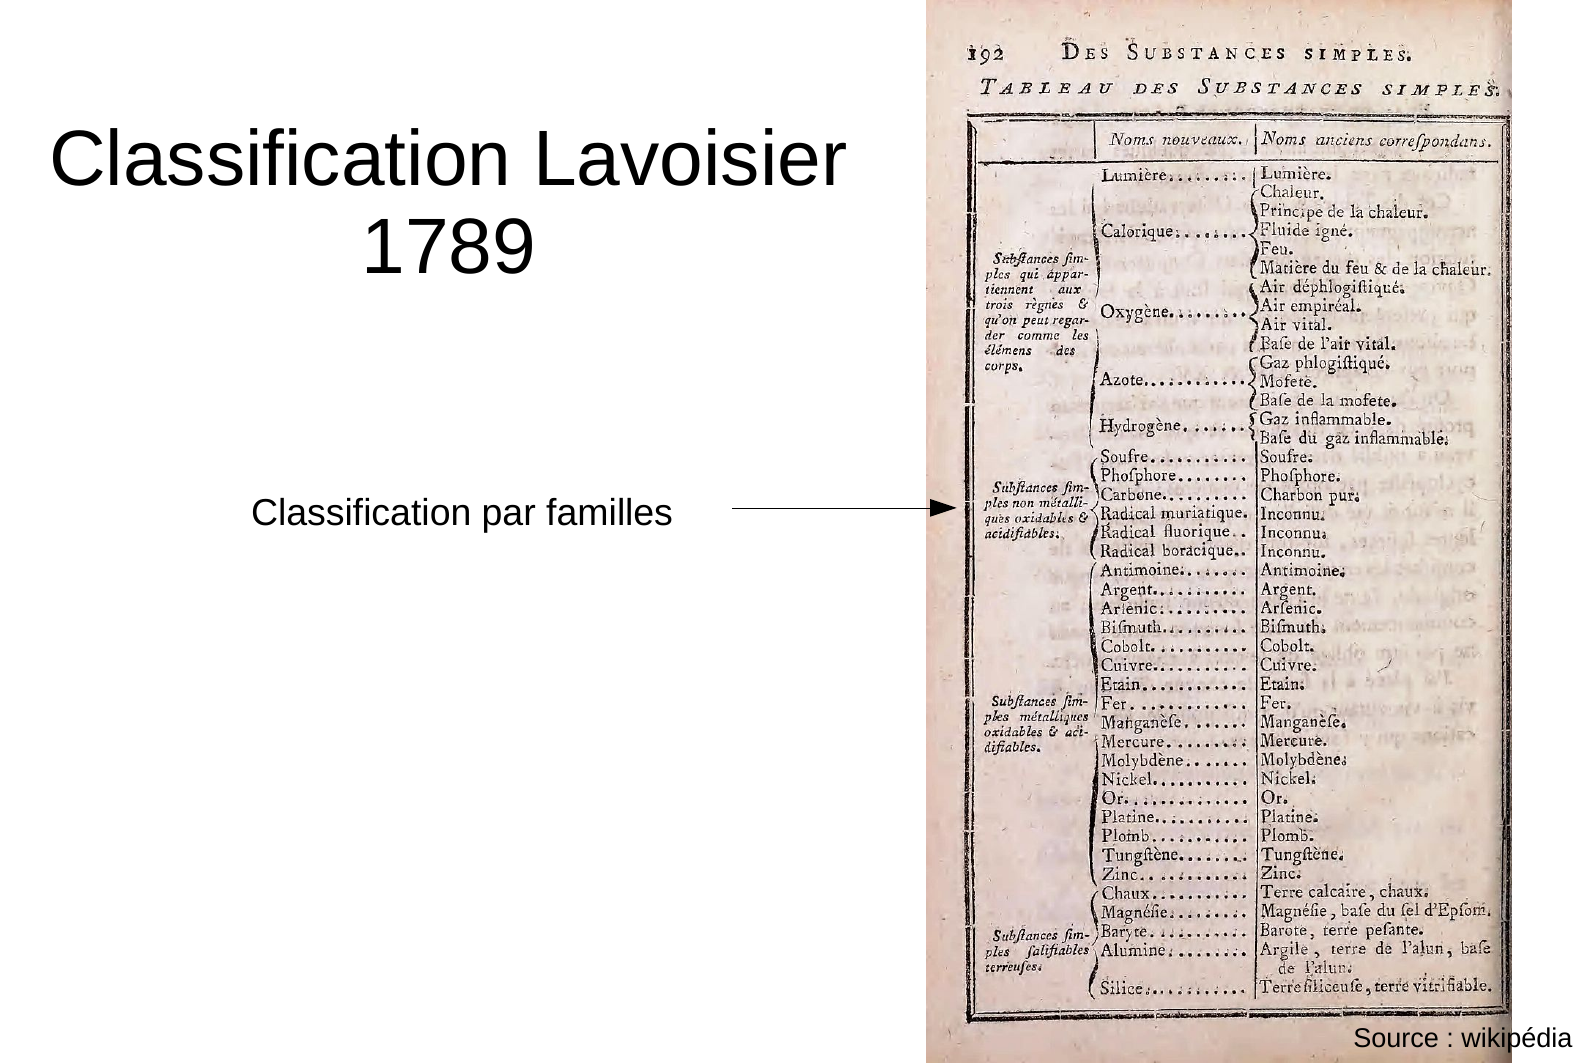

# Classification Lavoisier 1789
Classification par familles
Source : wikipédia